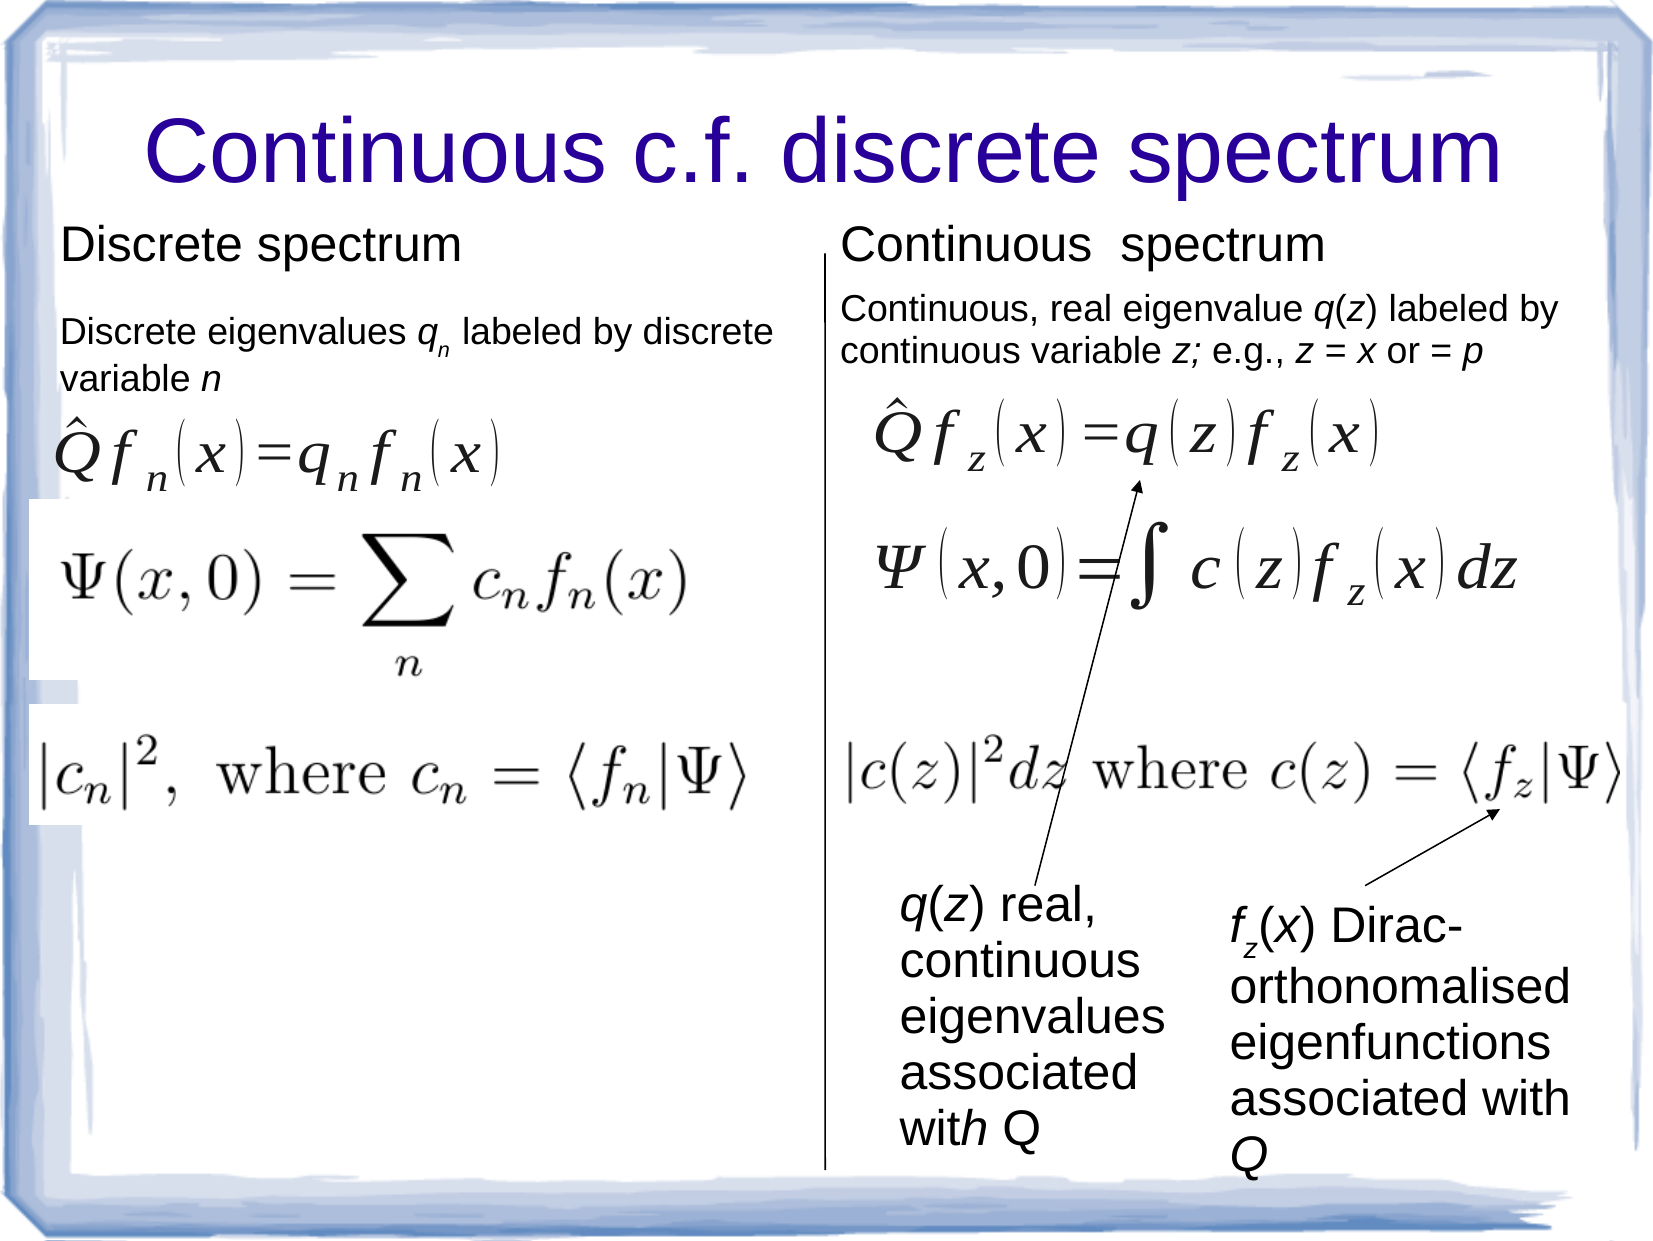

# Continuous c.f. discrete spectrum
Discrete spectrum
Continuous spectrum
Continuous, real eigenvalue q(z) labeled by continuous variable z; e.g., z = x or = p
Discrete eigenvalues qn labeled by discrete variable n
q(z) real, continuous eigenvalues associated with Q
fz(x) Dirac-orthonomalised eigenfunctions associated with Q